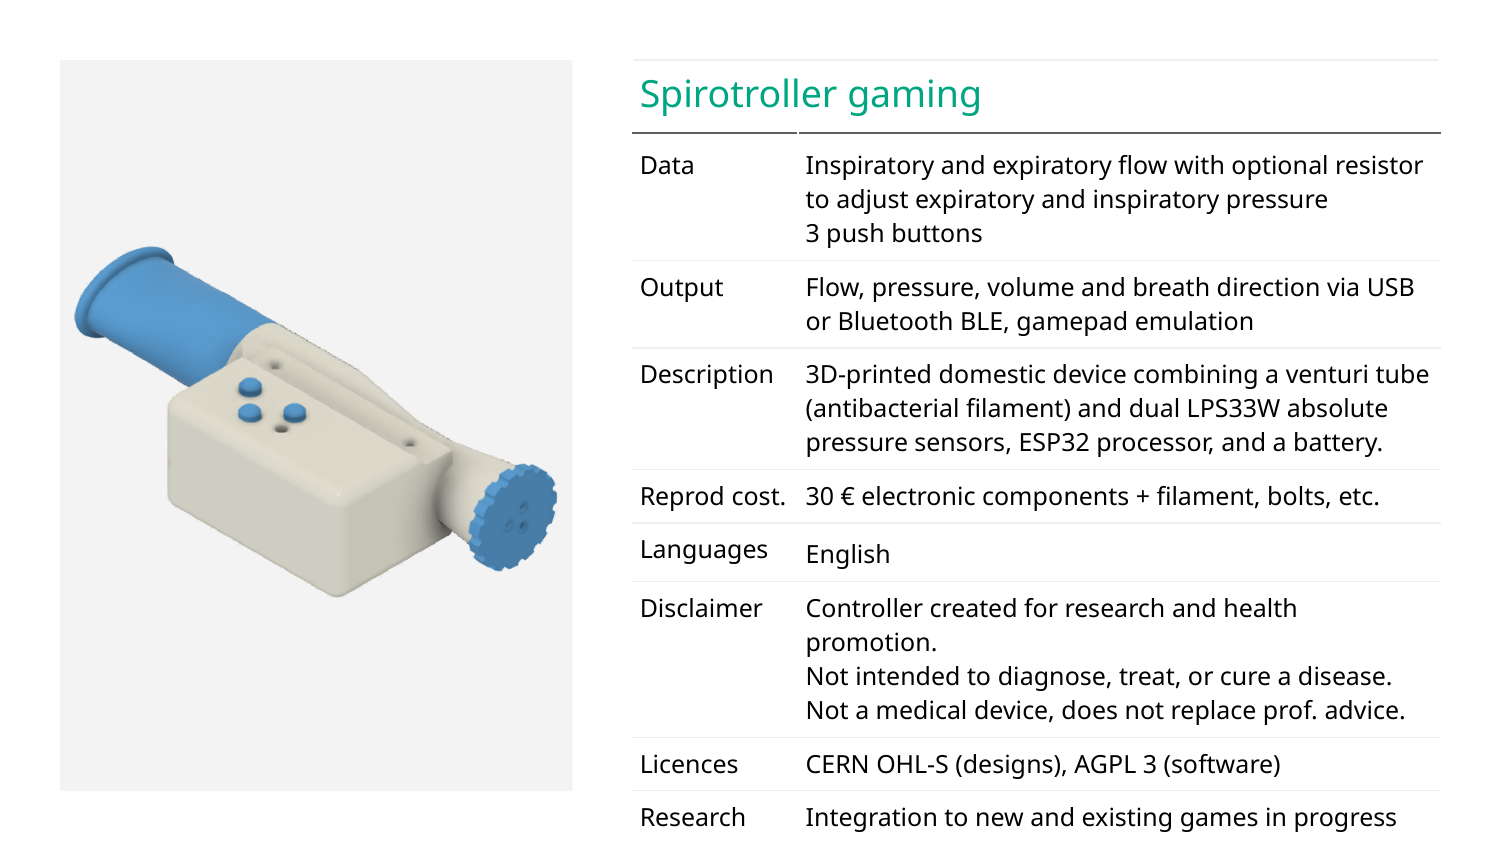

| Spirotroller gaming | |
| --- | --- |
| Data | Inspiratory and expiratory flow with optional resistor to adjust expiratory and inspiratory pressure 3 push buttons |
| Output | Flow, pressure, volume and breath direction via USB or Bluetooth BLE, gamepad emulation |
| Description | 3D-printed domestic device combining a venturi tube (antibacterial filament) and dual LPS33W absolute pressure sensors, ESP32 processor, and a battery. |
| Reprod cost. | 30 € electronic components + filament, bolts, etc. |
| Languages | English |
| Disclaimer | Controller created for research and health promotion. Not intended to diagnose, treat, or cure a disease. Not a medical device, does not replace prof. advice. |
| Licences | CERN OHL-S (designs), AGPL 3 (software) |
| Research | Integration to new and existing games in progress |
| Website | www.breathinggames.net/spirotroller-gaming |